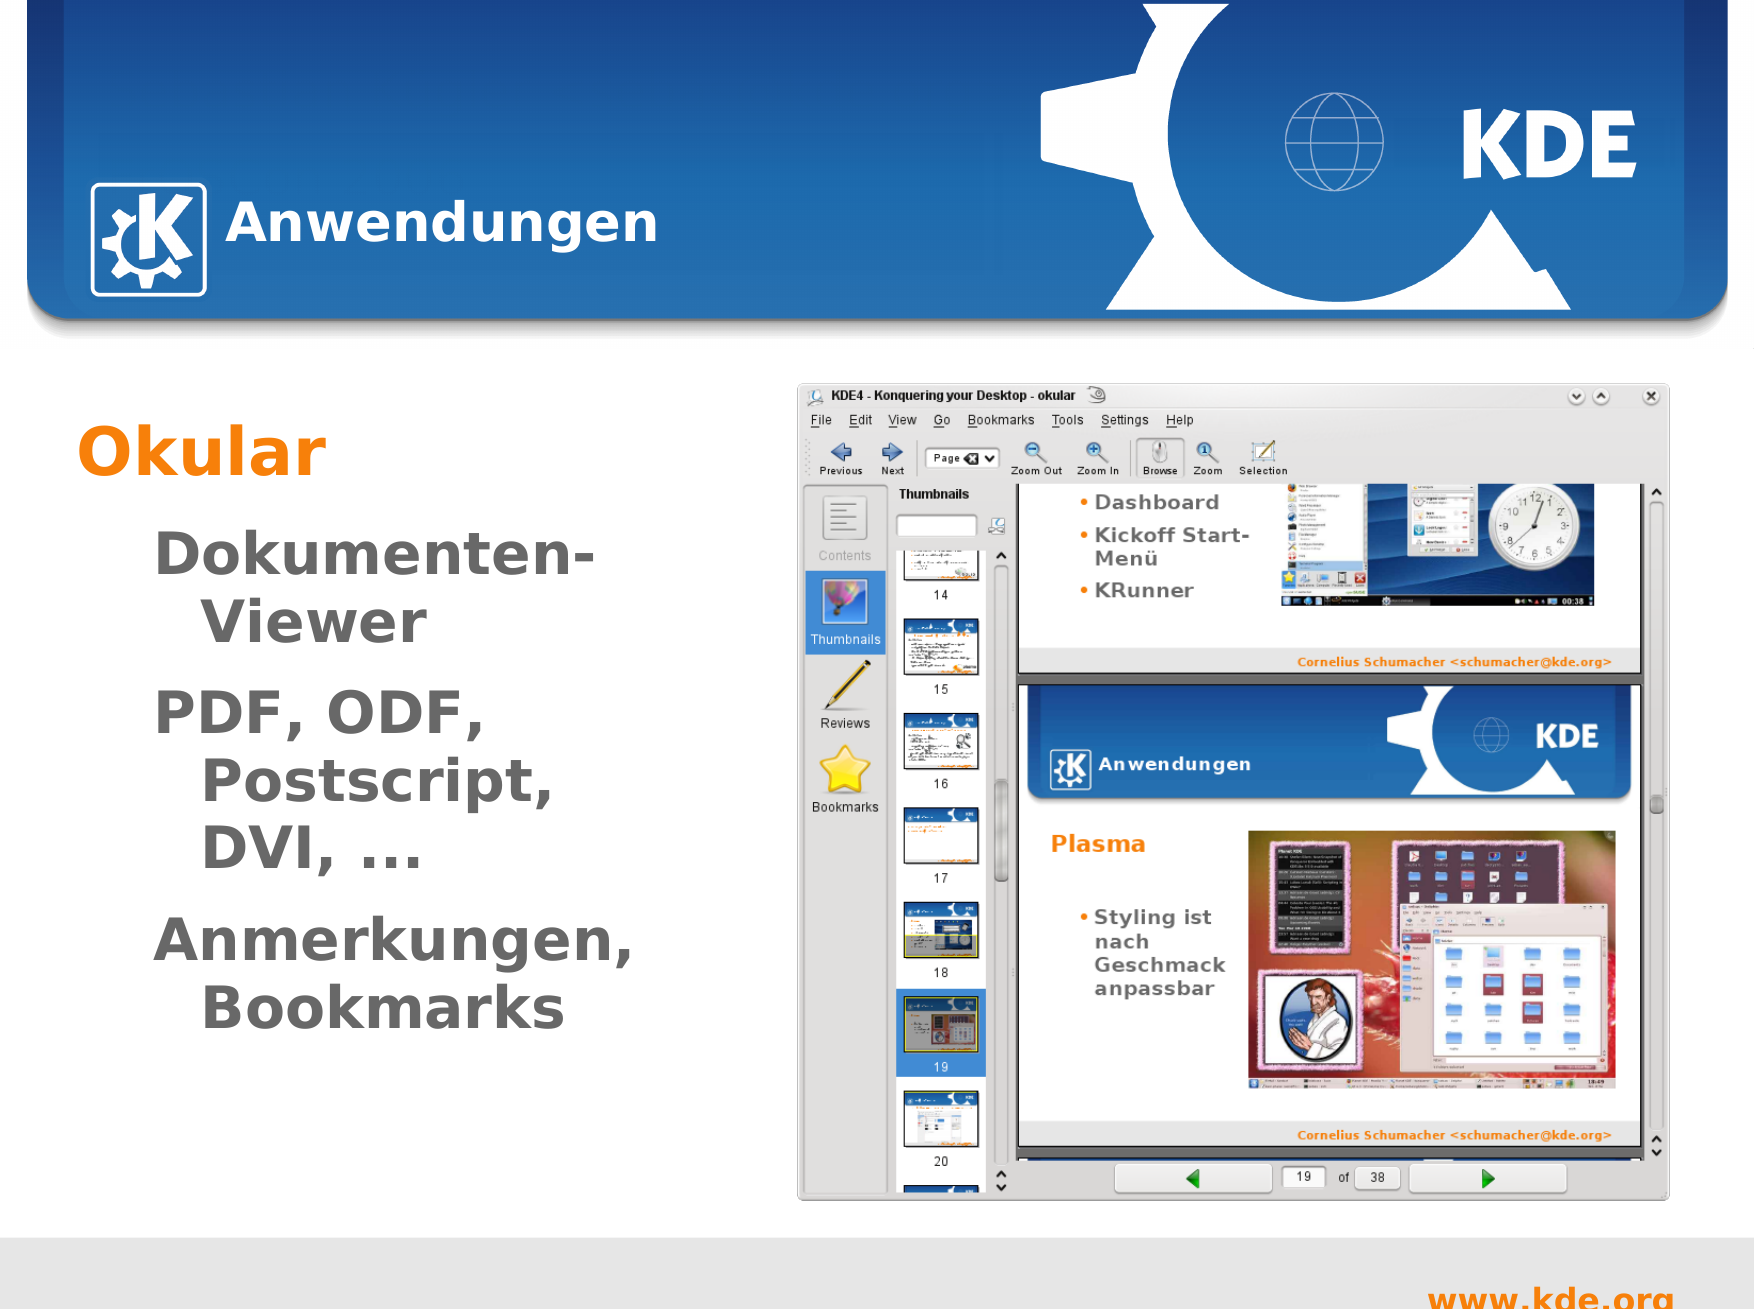

# Anwendungen
Okular
Dokumenten-Viewer
PDF, ODF, Postscript, DVI, ...
Anmerkungen, Bookmarks